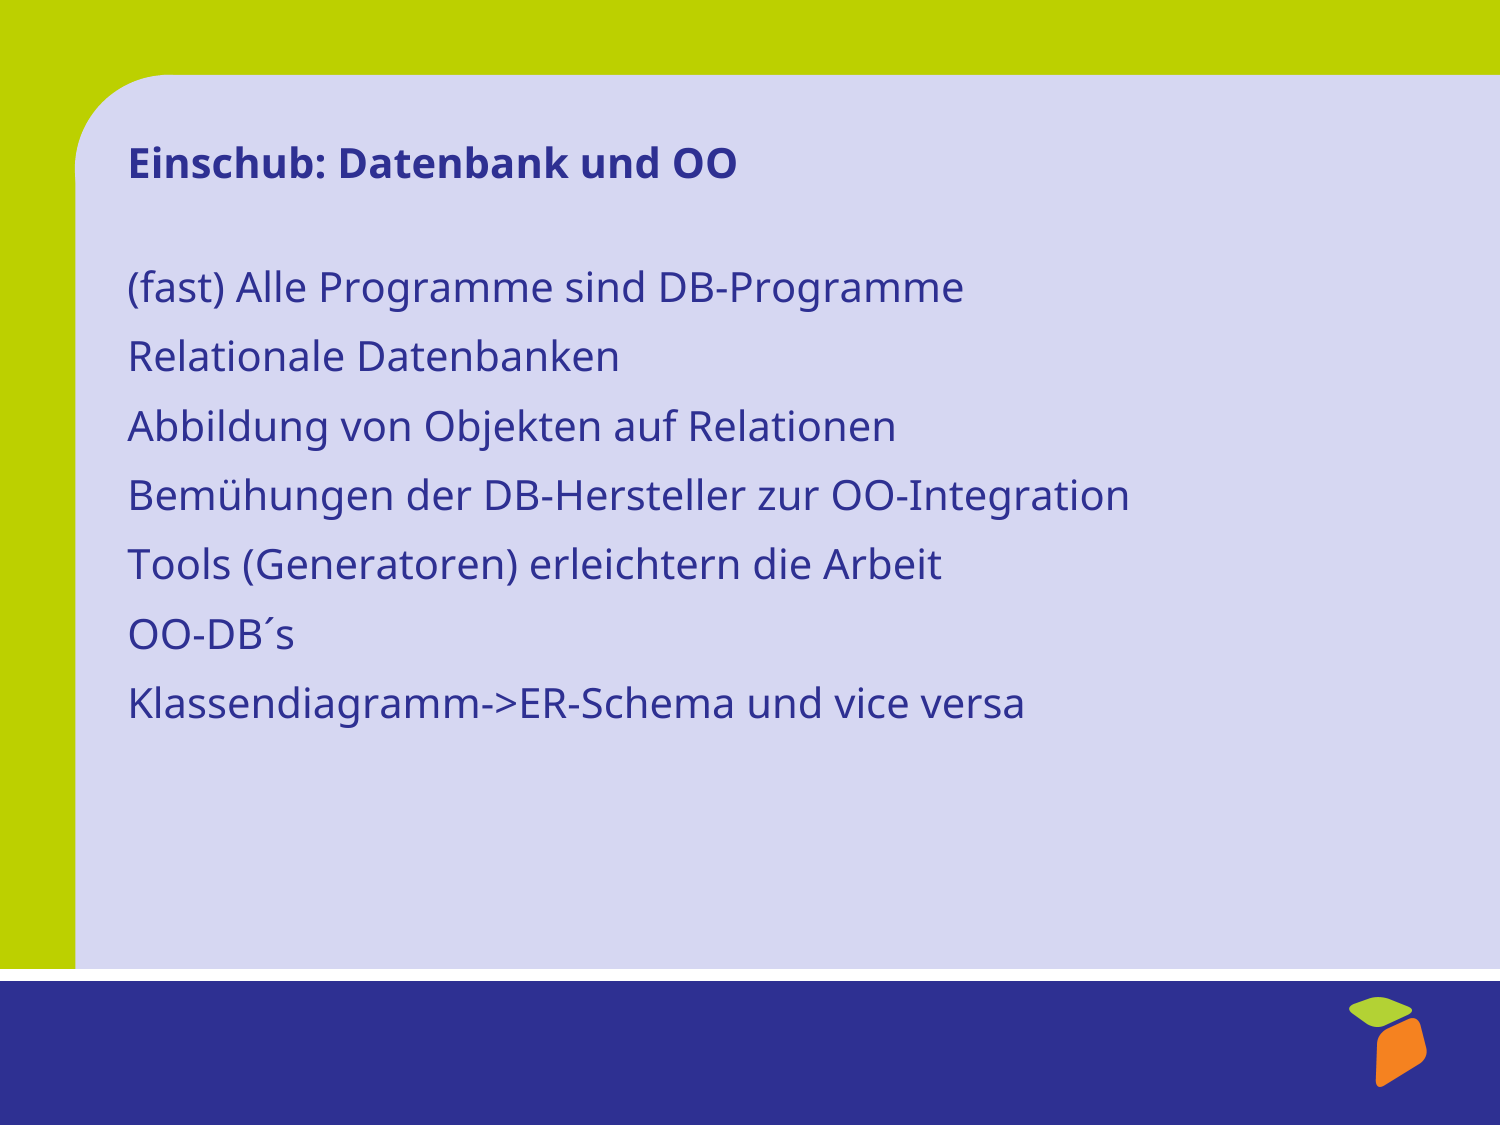

# Einschub: Datenbank und OO
(fast) Alle Programme sind DB-Programme
Relationale Datenbanken
Abbildung von Objekten auf Relationen
Bemühungen der DB-Hersteller zur OO-Integration
Tools (Generatoren) erleichtern die Arbeit
OO-DB´s
Klassendiagramm->ER-Schema und vice versa